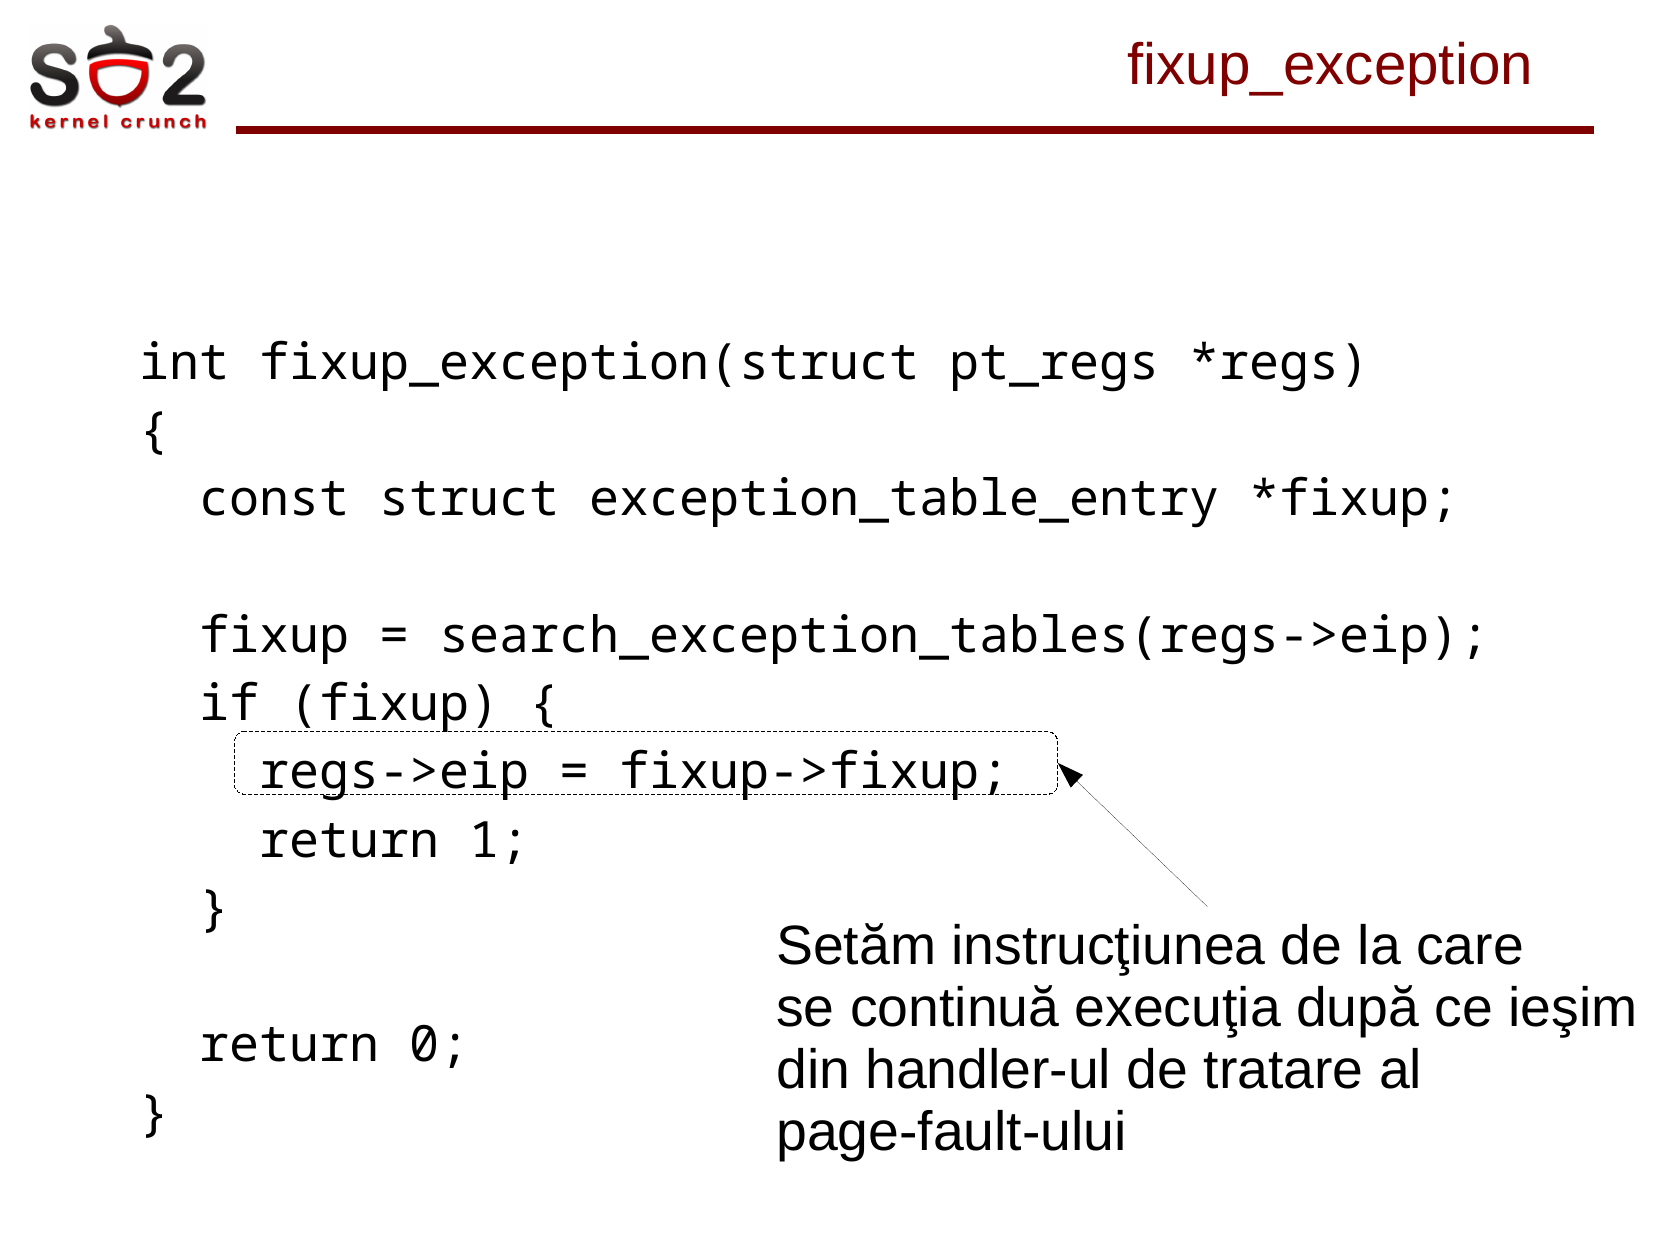

# fixup_exception
int fixup_exception(struct pt_regs *regs)
{
 const struct exception_table_entry *fixup;
 fixup = search_exception_tables(regs->eip);
 if (fixup) {
 regs->eip = fixup->fixup;
 return 1;
 }
 return 0;
}
Setăm instrucţiunea de la care
se continuă execuţia după ce ieşim
din handler-ul de tratare al
page-fault-ului